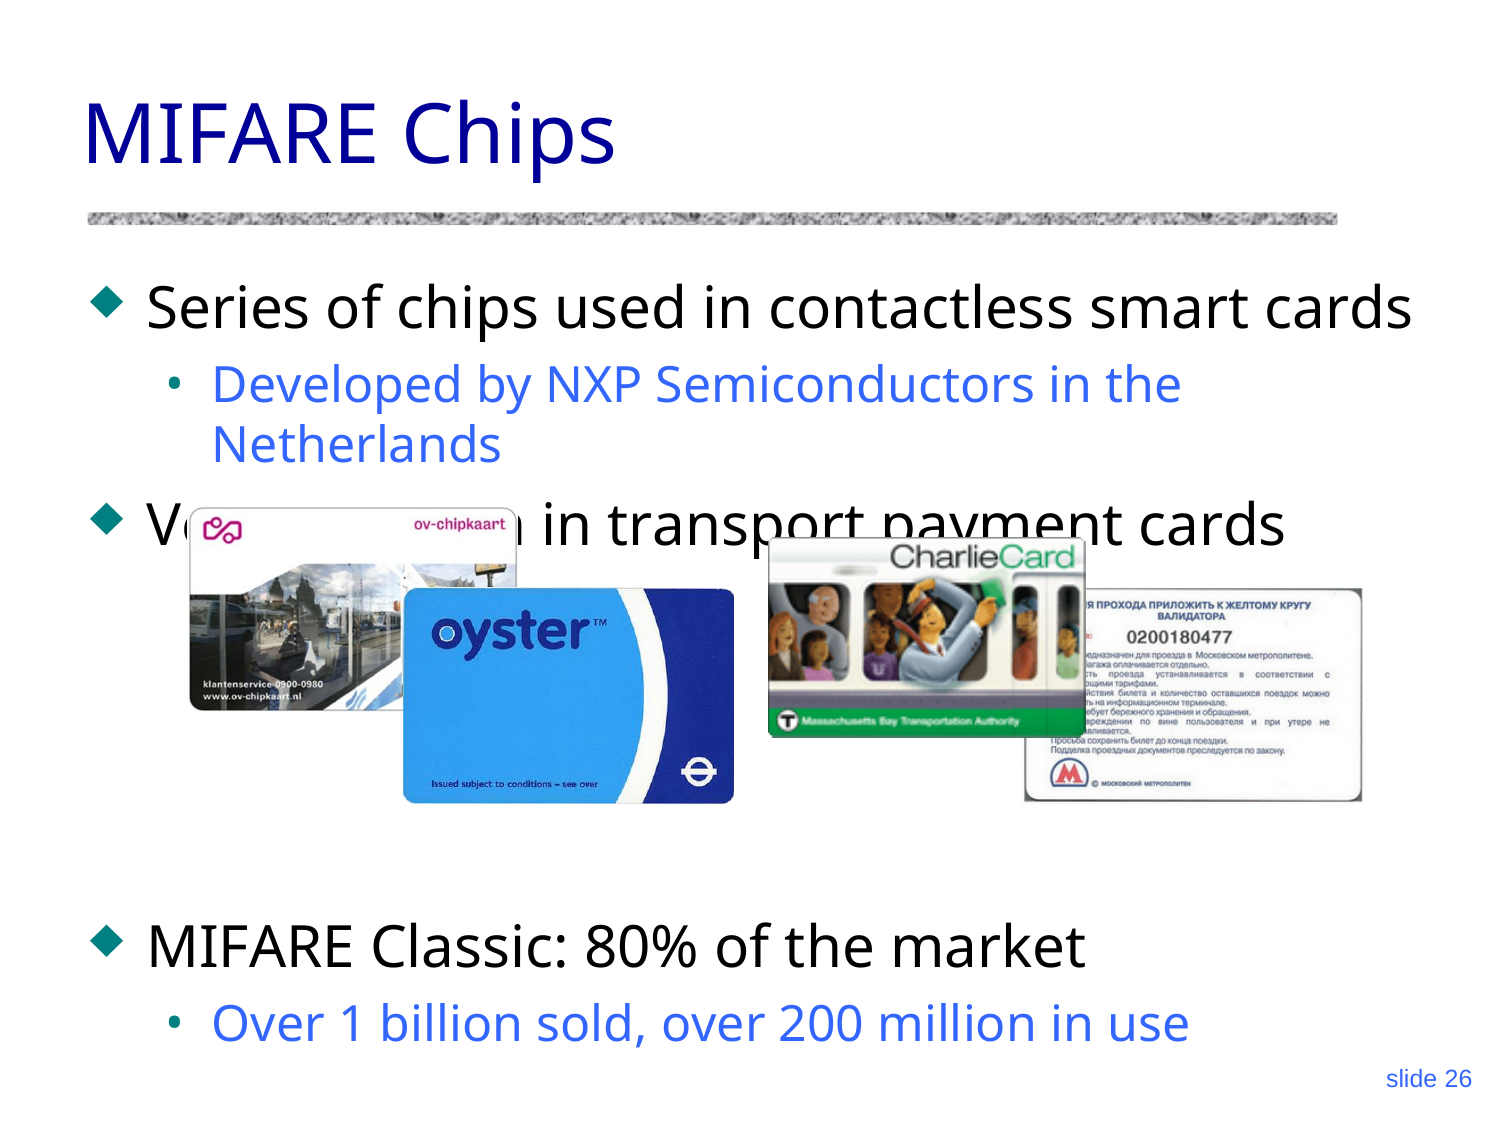

# MIFARE Chips
Series of chips used in contactless smart cards
Developed by NXP Semiconductors in the Netherlands
Very common in transport payment cards
MIFARE Classic: 80% of the market
Over 1 billion sold, over 200 million in use
slide 25